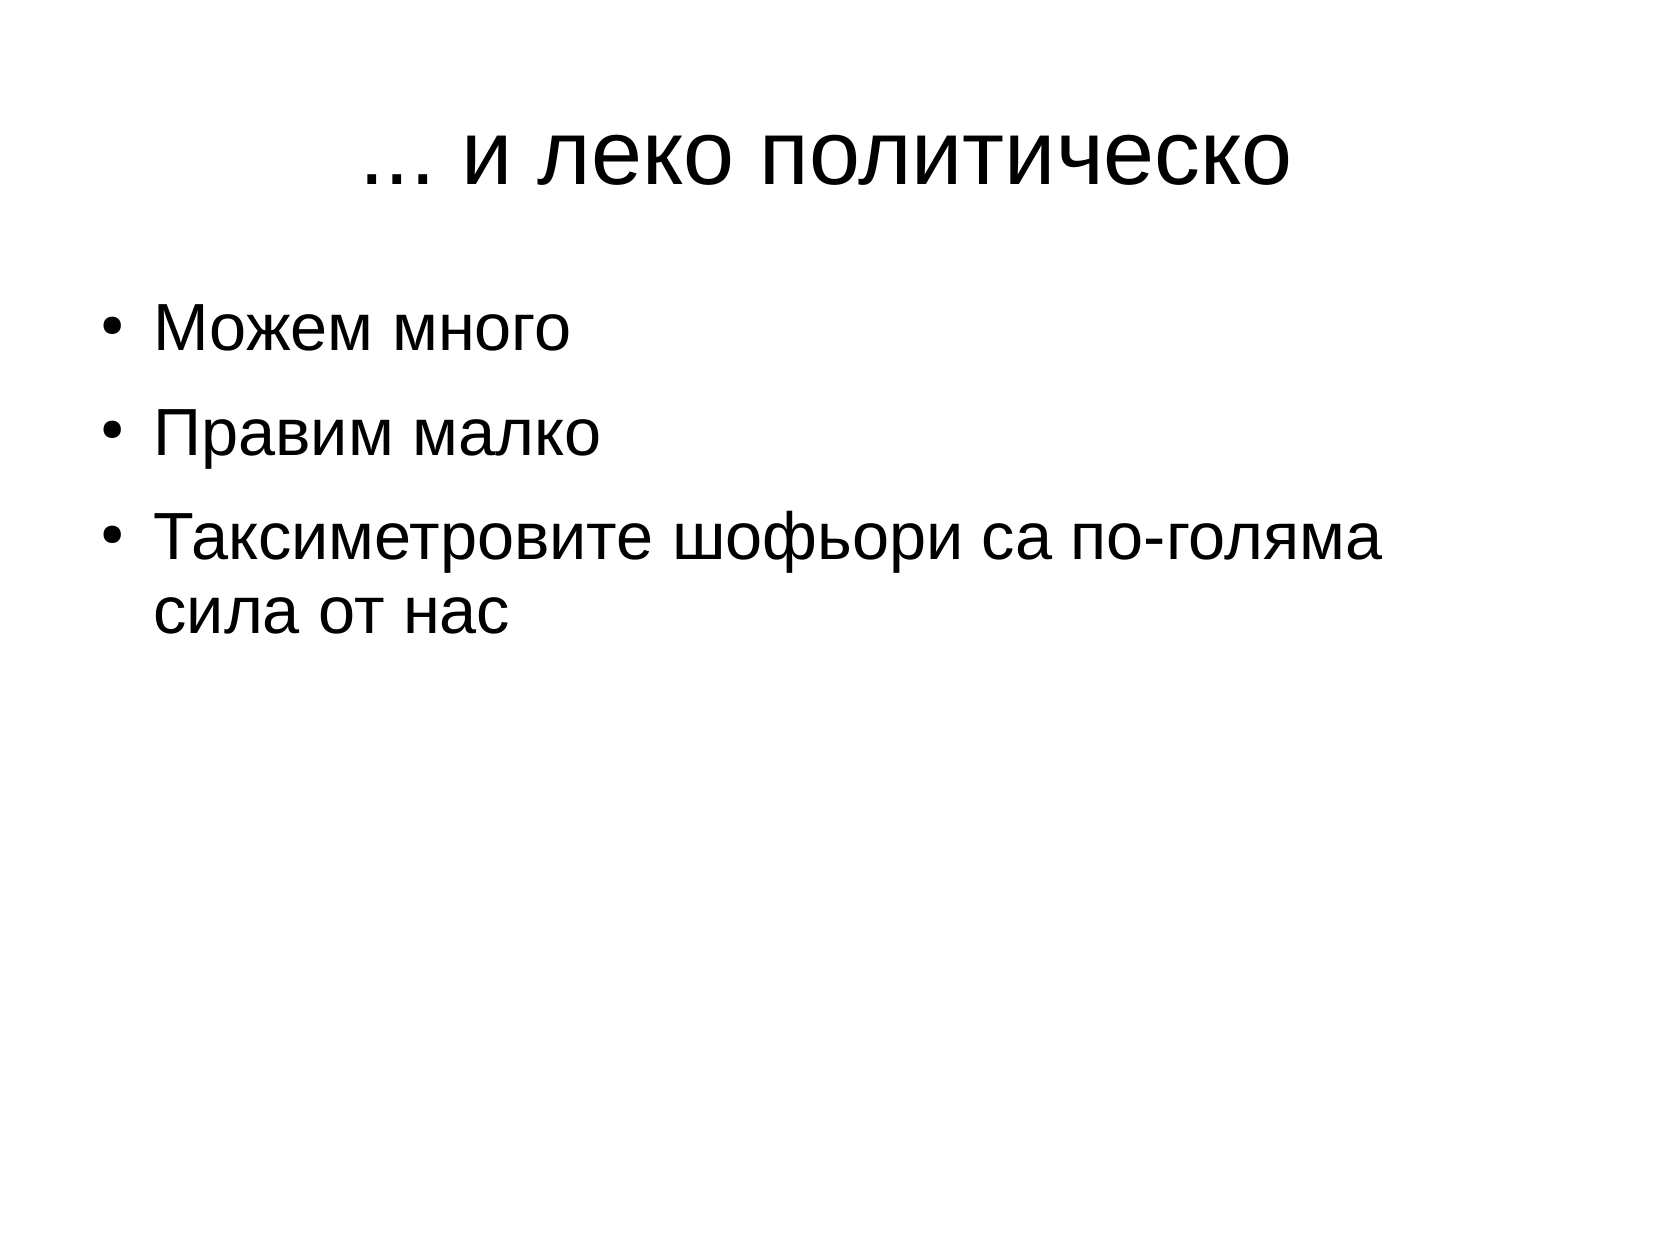

# ... и леко политическо
Можем много
Правим малко
Таксиметровите шофьори са по-голяма сила от нас